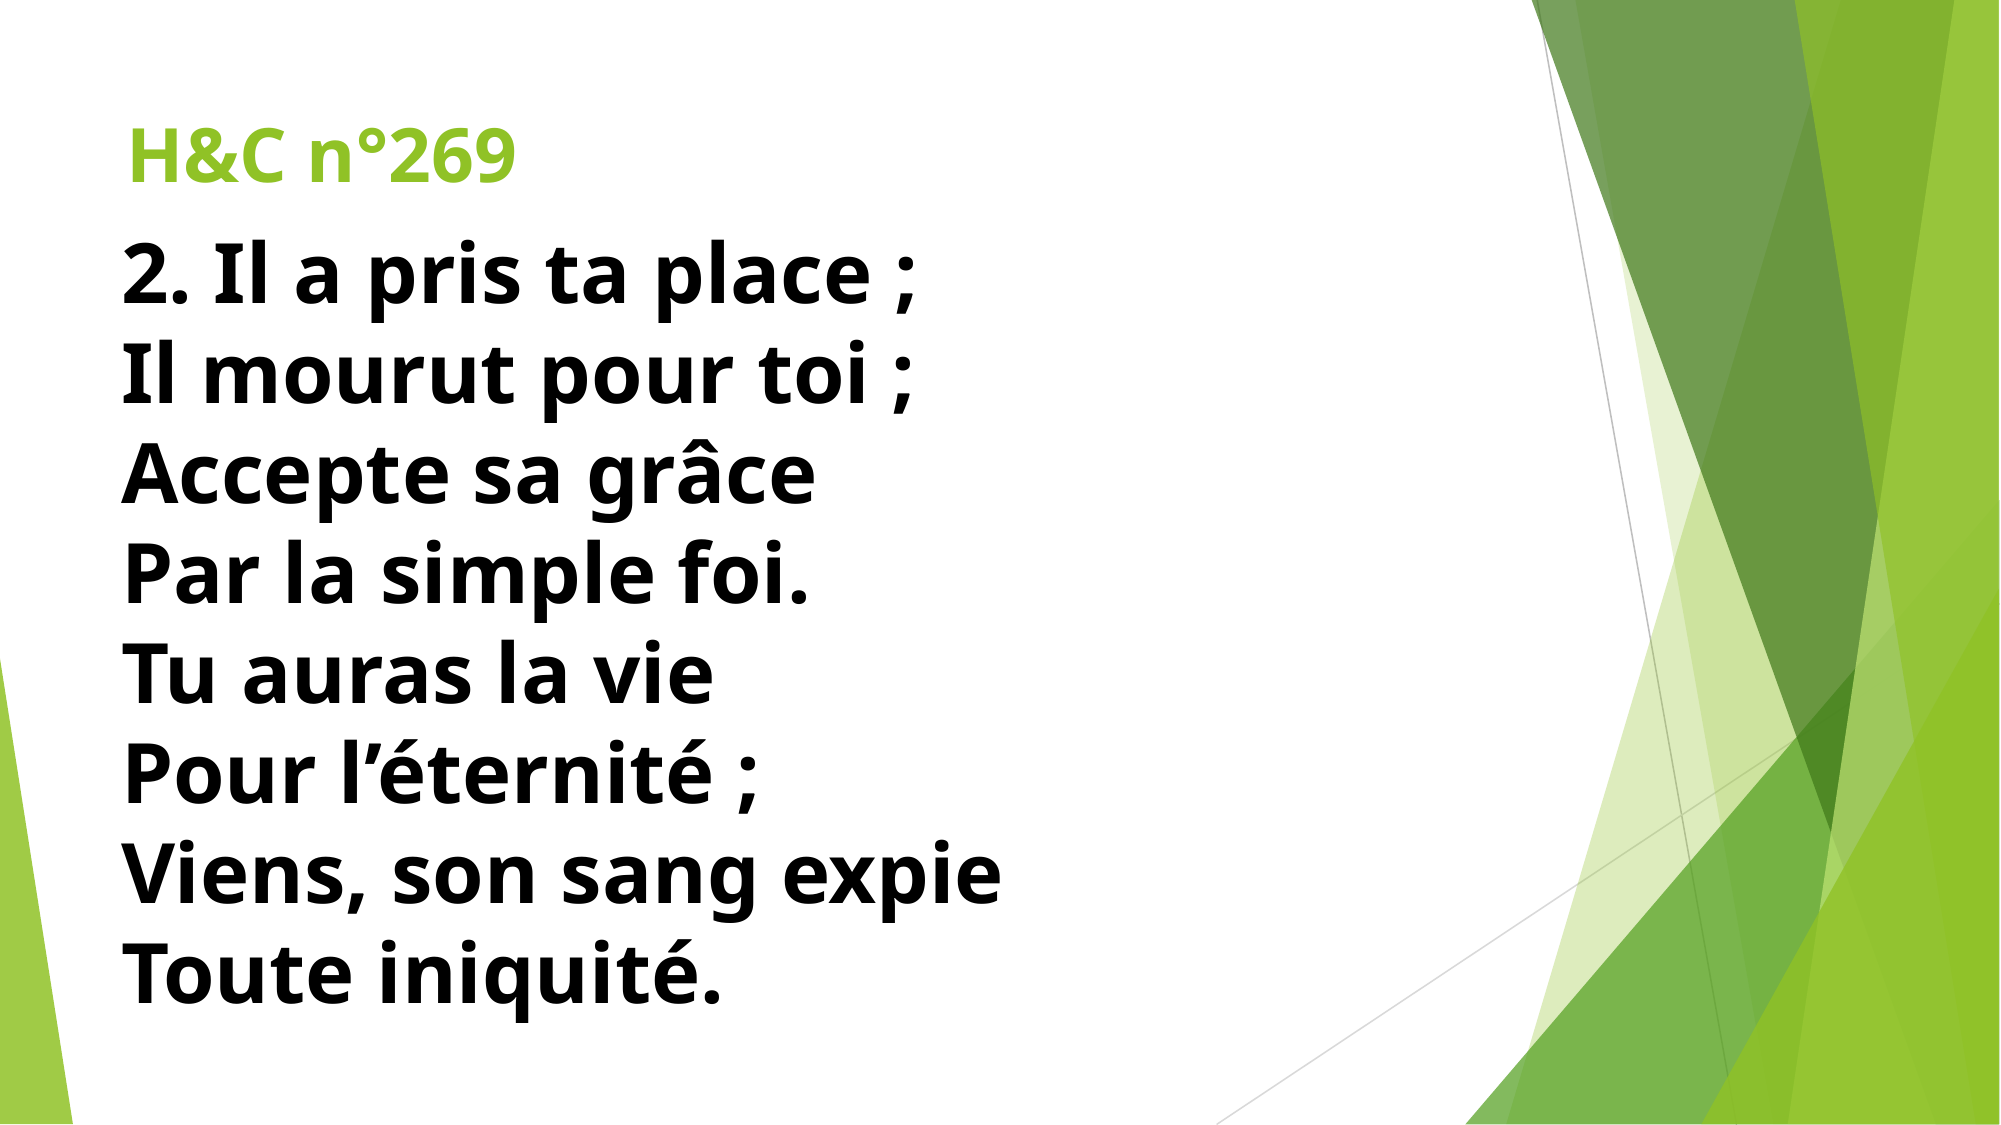

H&C n°269
2. Il a pris ta place ;
Il mourut pour toi ;
Accepte sa grâce
Par la simple foi.
Tu auras la vie
Pour l’éternité ;
Viens, son sang expie
Toute iniquité.